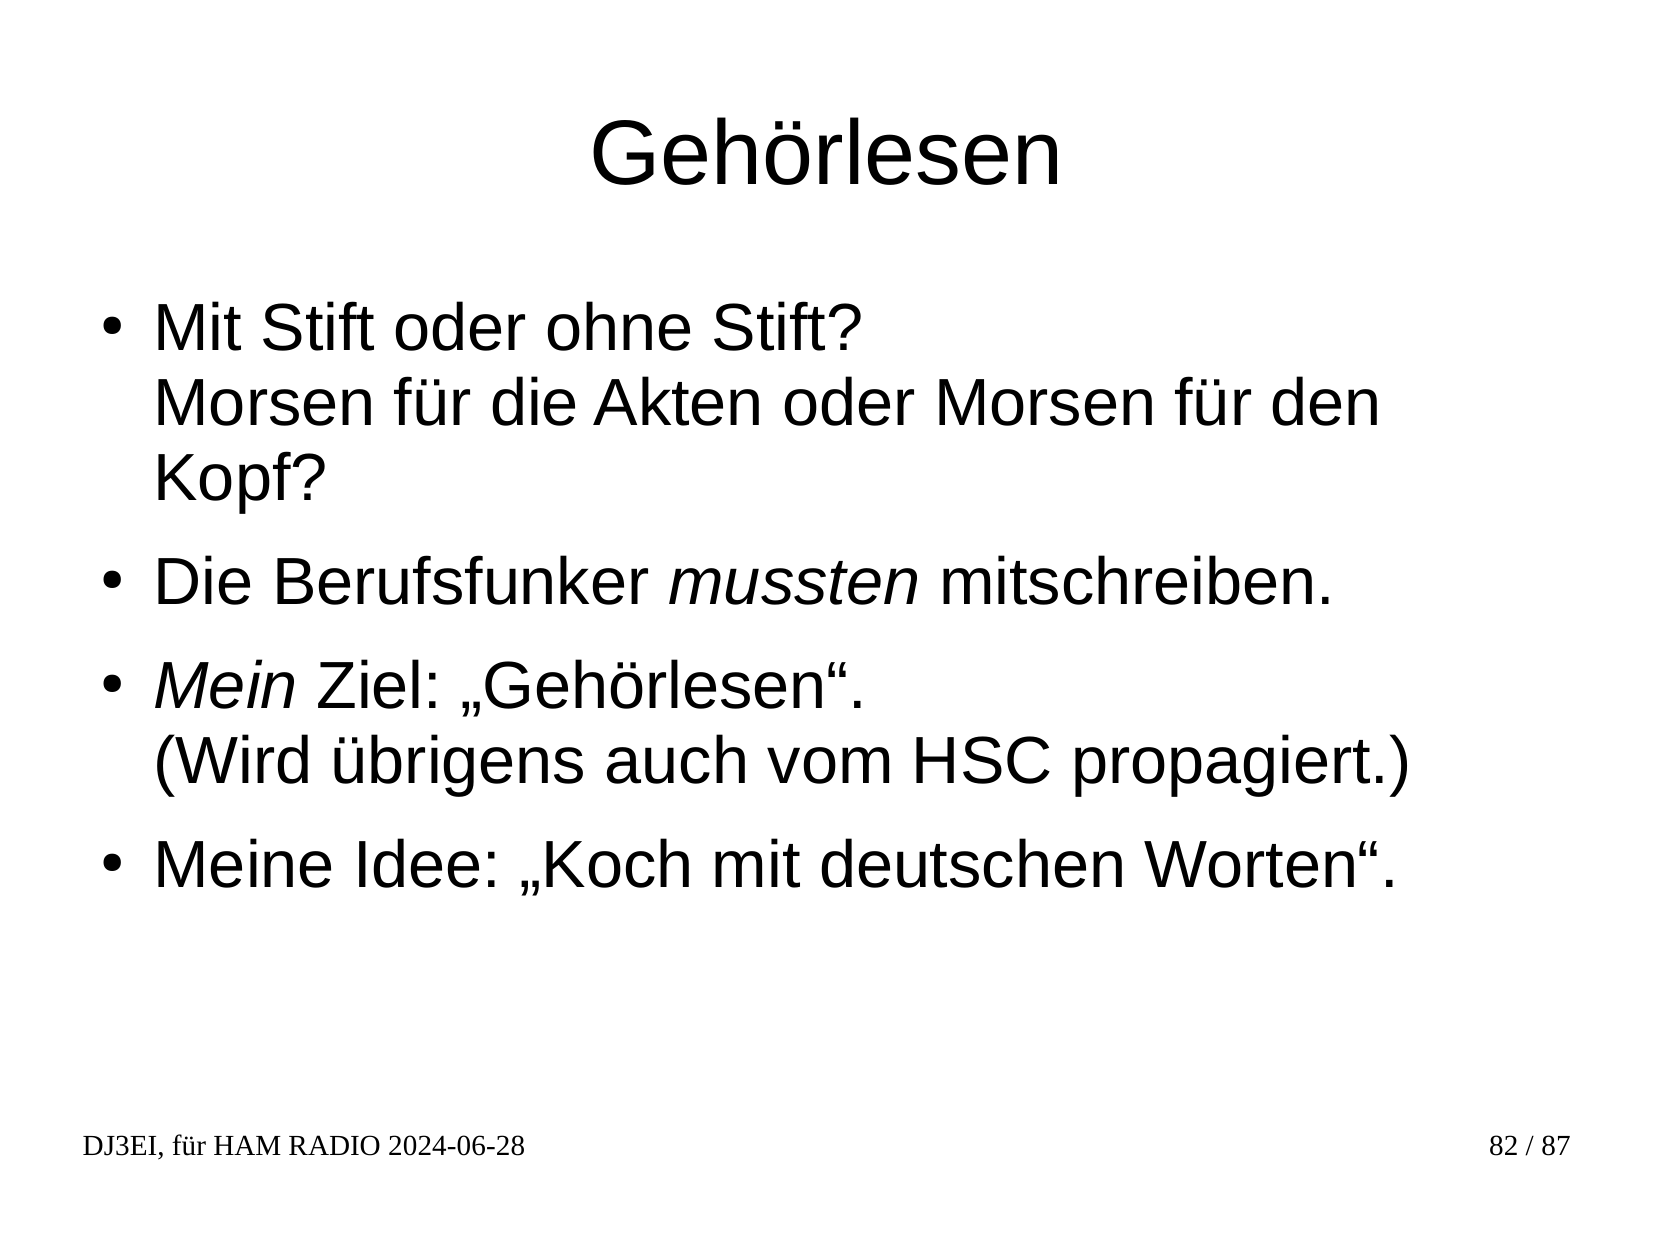

# Gehörlesen
Mit Stift oder ohne Stift?
Morsen für die Akten oder Morsen für den Kopf?
Die Berufsfunker mussten mitschreiben.
Mein Ziel: „Gehörlesen“.
(Wird übrigens auch vom HSC propagiert.)
Meine Idee: „Koch mit deutschen Worten“.
82